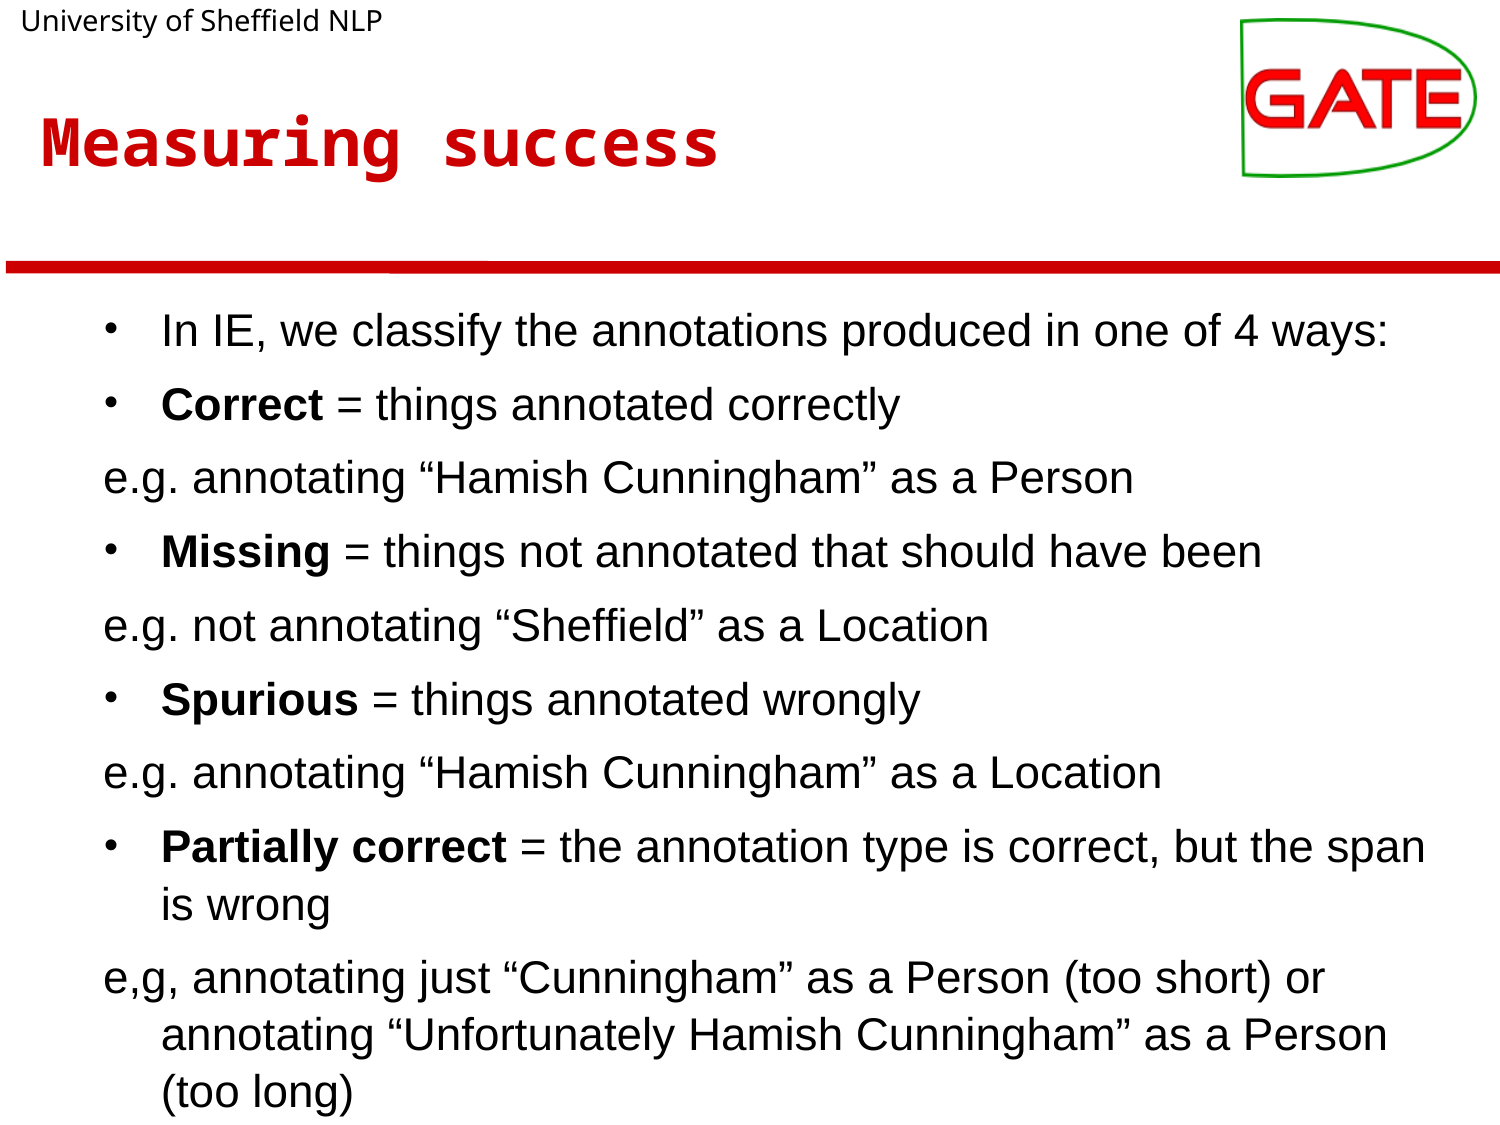

# Measuring success
In IE, we classify the annotations produced in one of 4 ways:
Correct = things annotated correctly
e.g. annotating “Hamish Cunningham” as a Person
Missing = things not annotated that should have been
e.g. not annotating “Sheffield” as a Location
Spurious = things annotated wrongly
e.g. annotating “Hamish Cunningham” as a Location
Partially correct = the annotation type is correct, but the span is wrong
e,g, annotating just “Cunningham” as a Person (too short) or annotating “Unfortunately Hamish Cunningham” as a Person (too long)